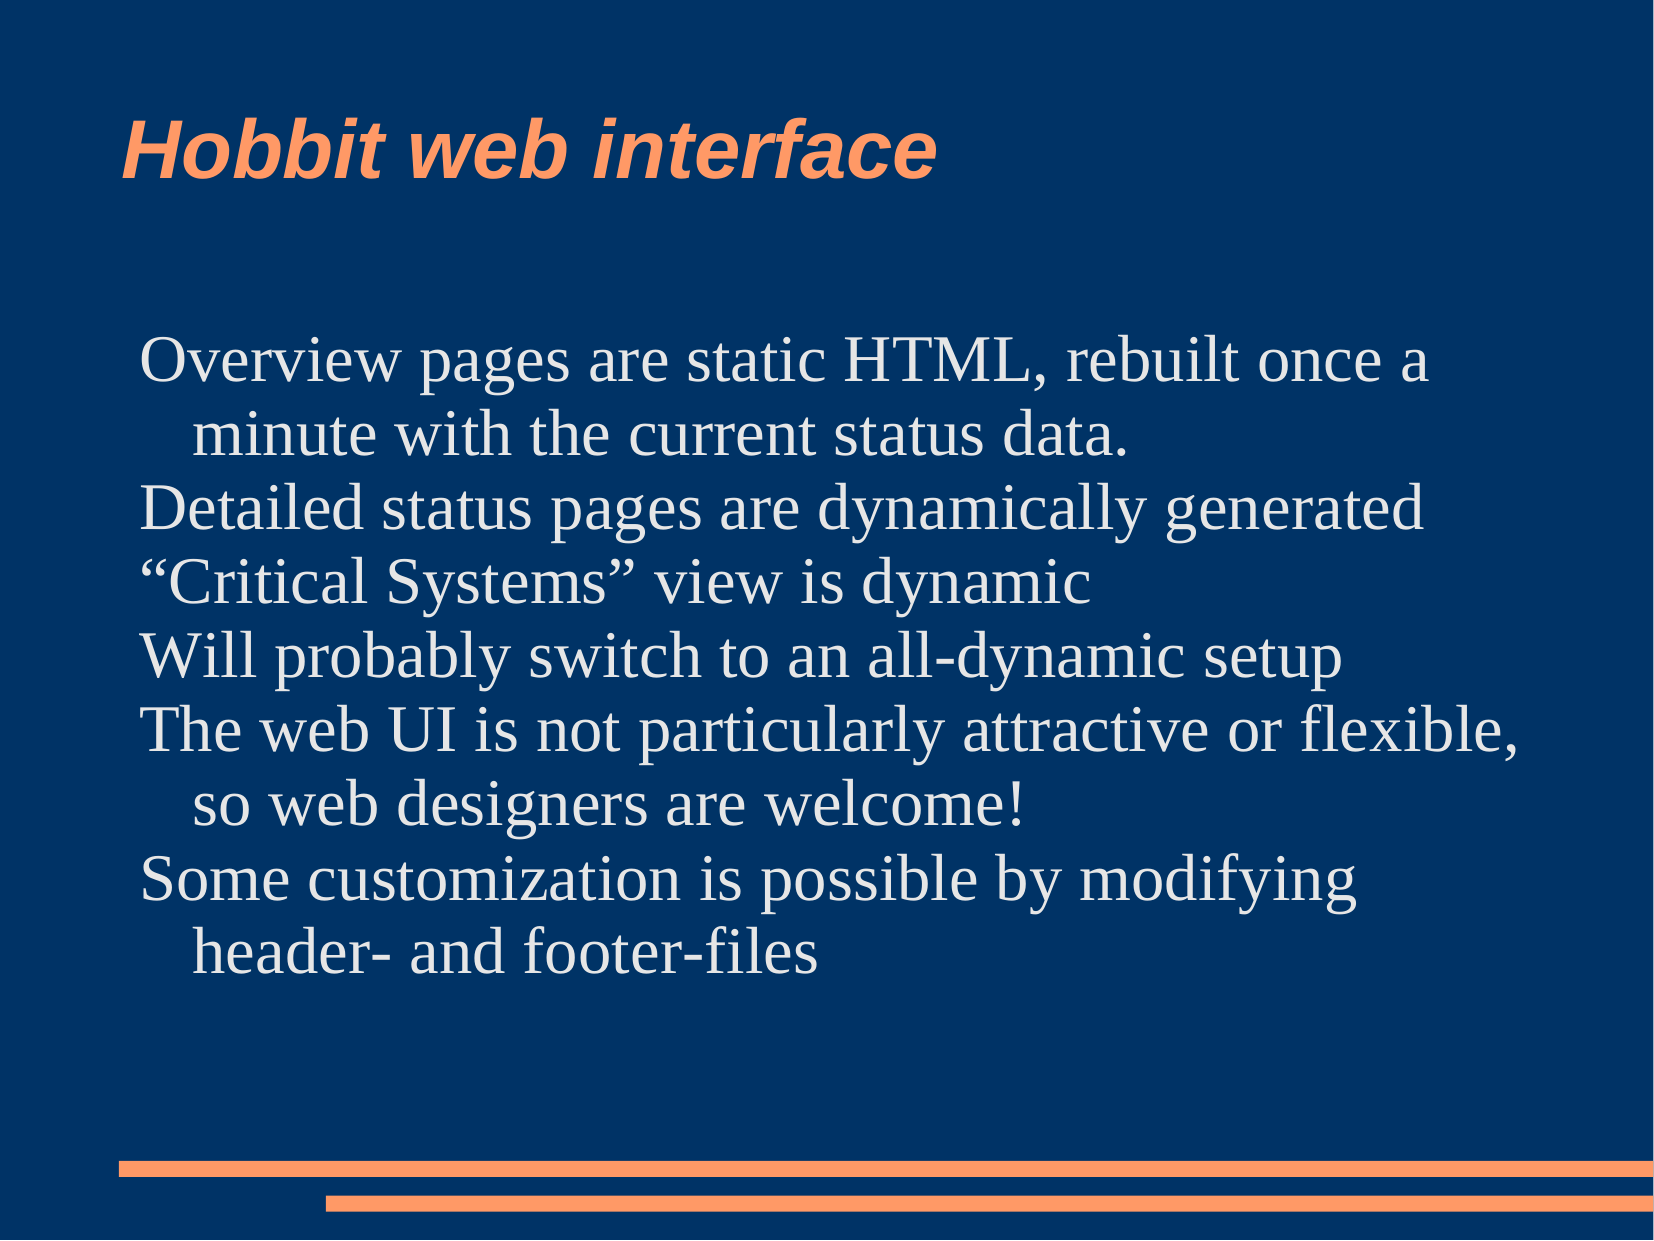

# Hobbit web interface
Overview pages are static HTML, rebuilt once a minute with the current status data.
Detailed status pages are dynamically generated
“Critical Systems” view is dynamic
Will probably switch to an all-dynamic setup
The web UI is not particularly attractive or flexible, so web designers are welcome!
Some customization is possible by modifying header- and footer-files